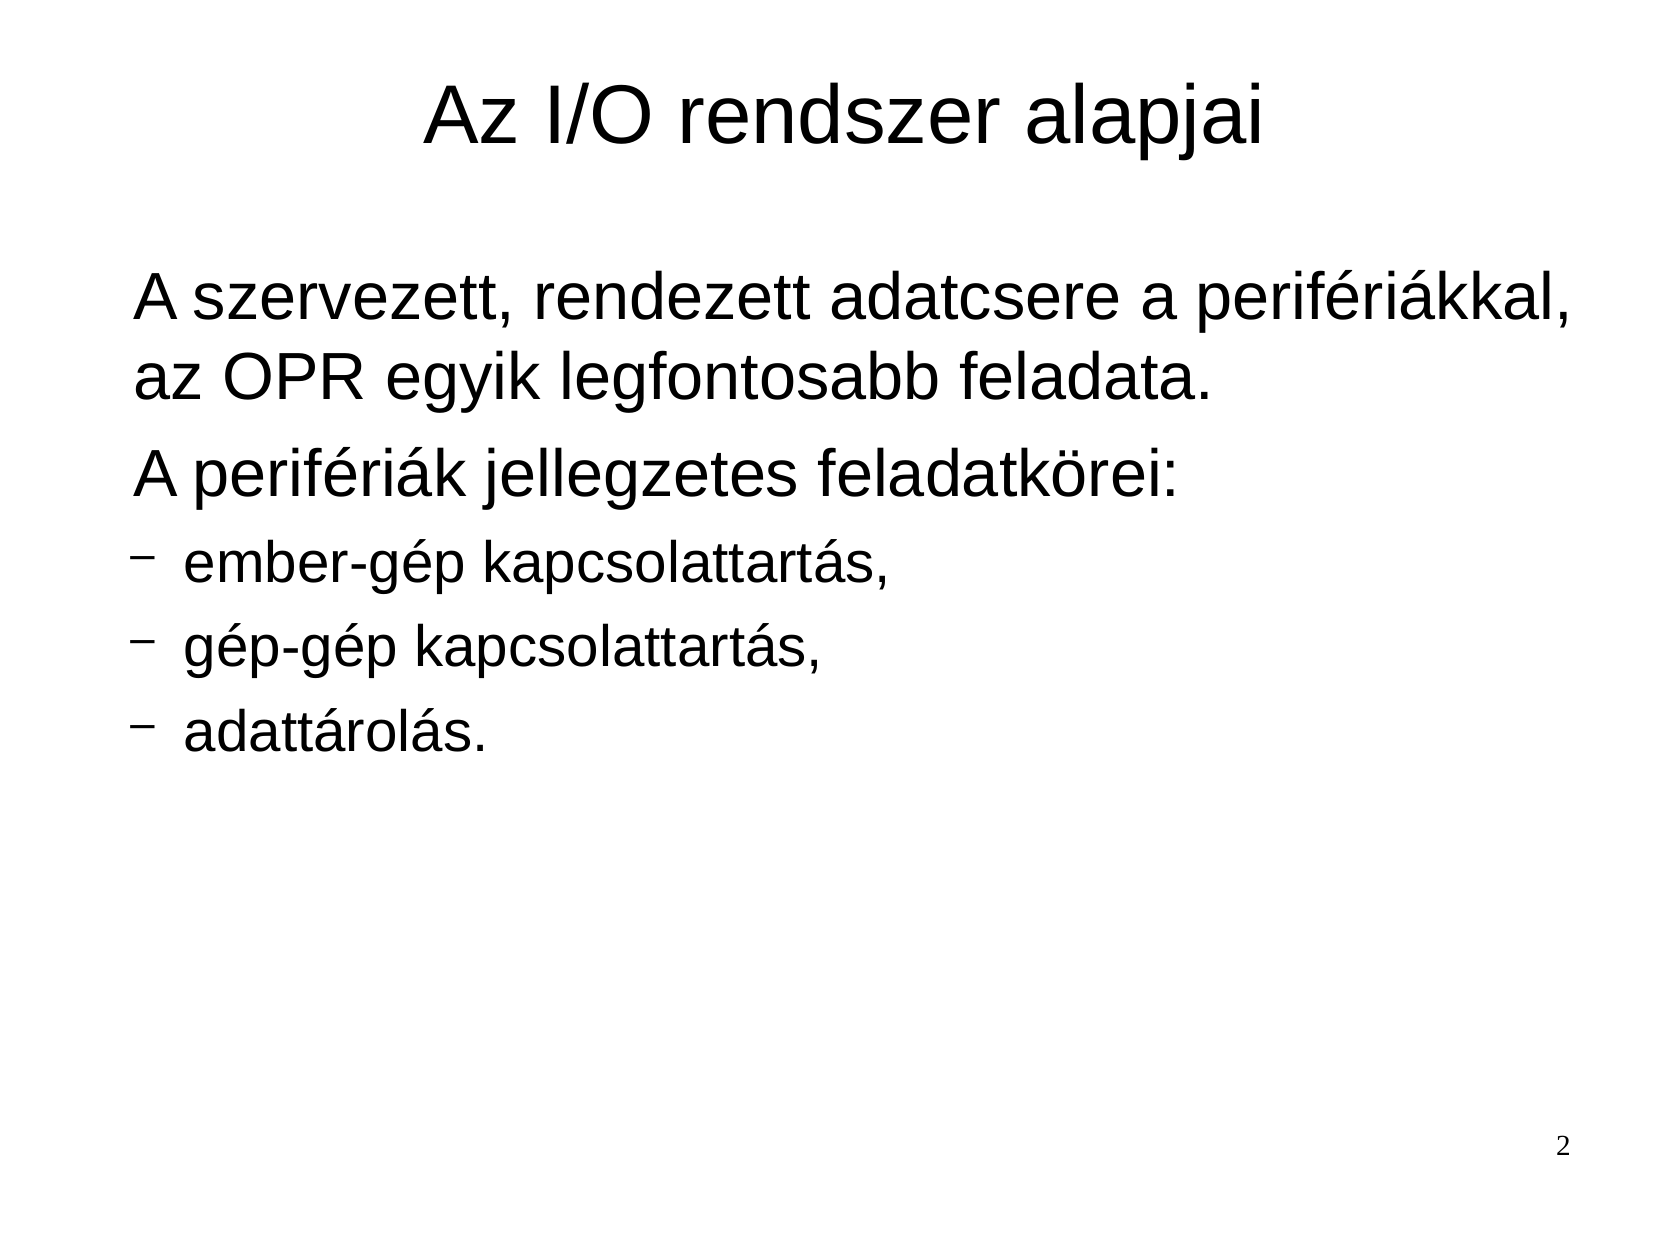

# Az I/O rendszer alapjai
A szervezett, rendezett adatcsere a perifériákkal, az OPR egyik legfontosabb feladata.
A perifériák jellegzetes feladatkörei:
ember-gép kapcsolattartás,
gép-gép kapcsolattartás,
adattárolás.
2